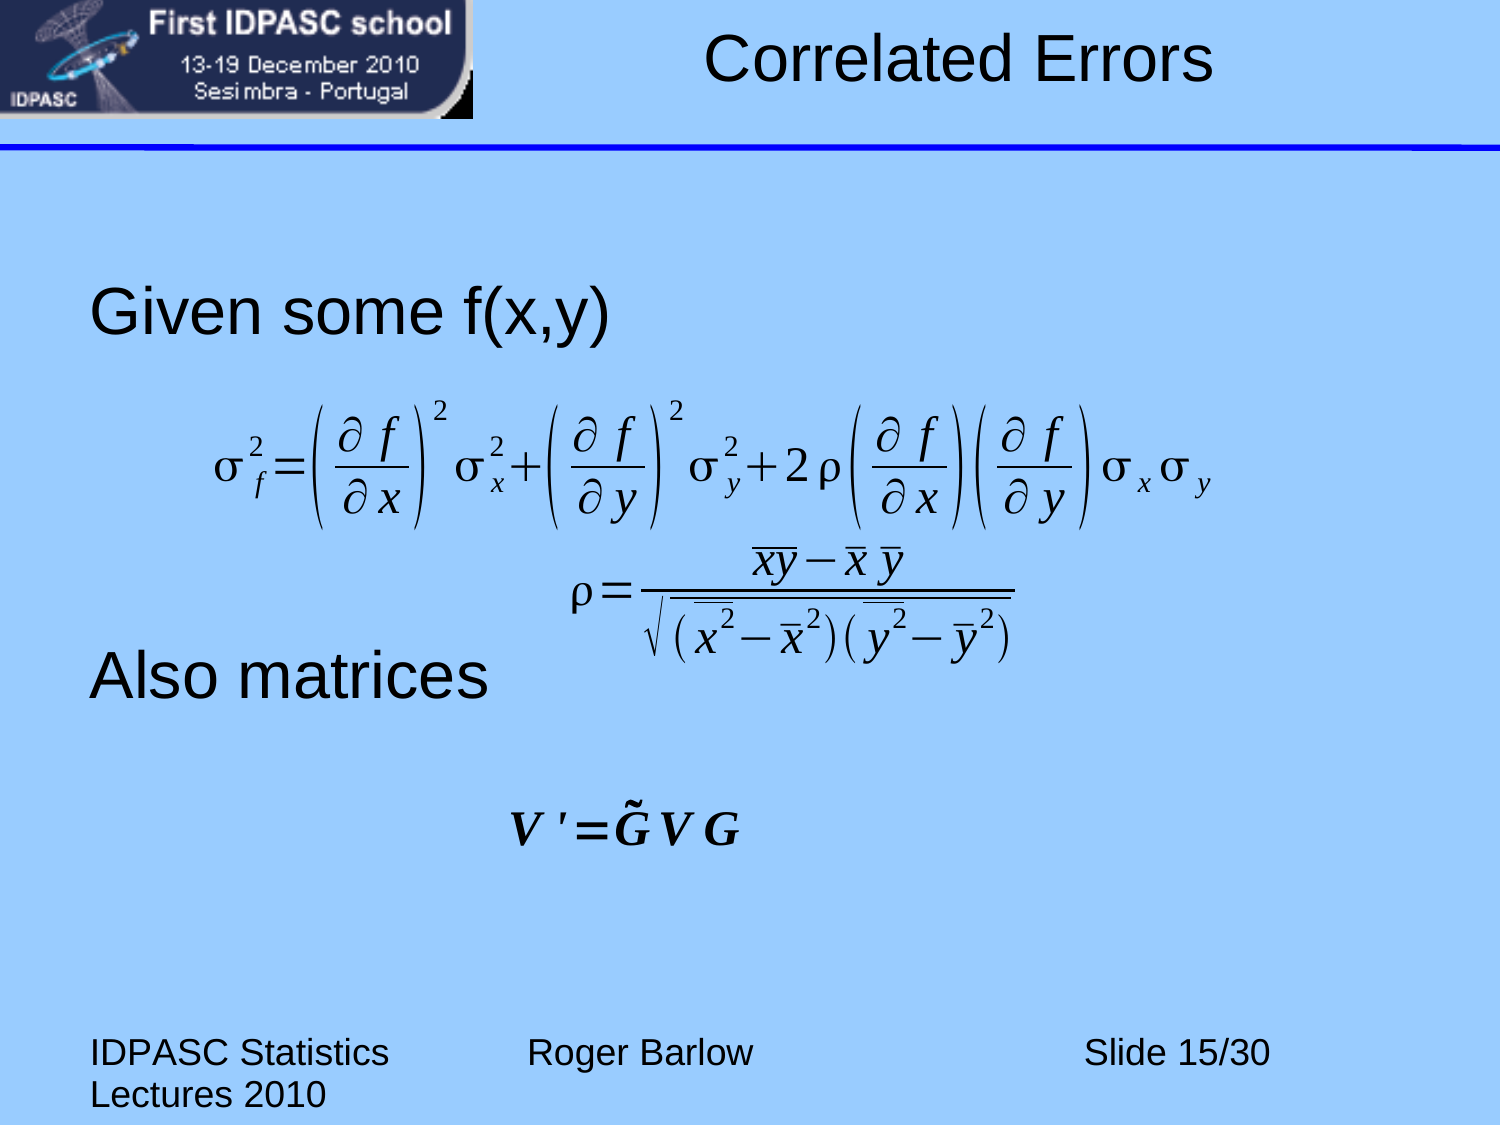

# Correlated Errors
Given some f(x,y)
Also matrices
15